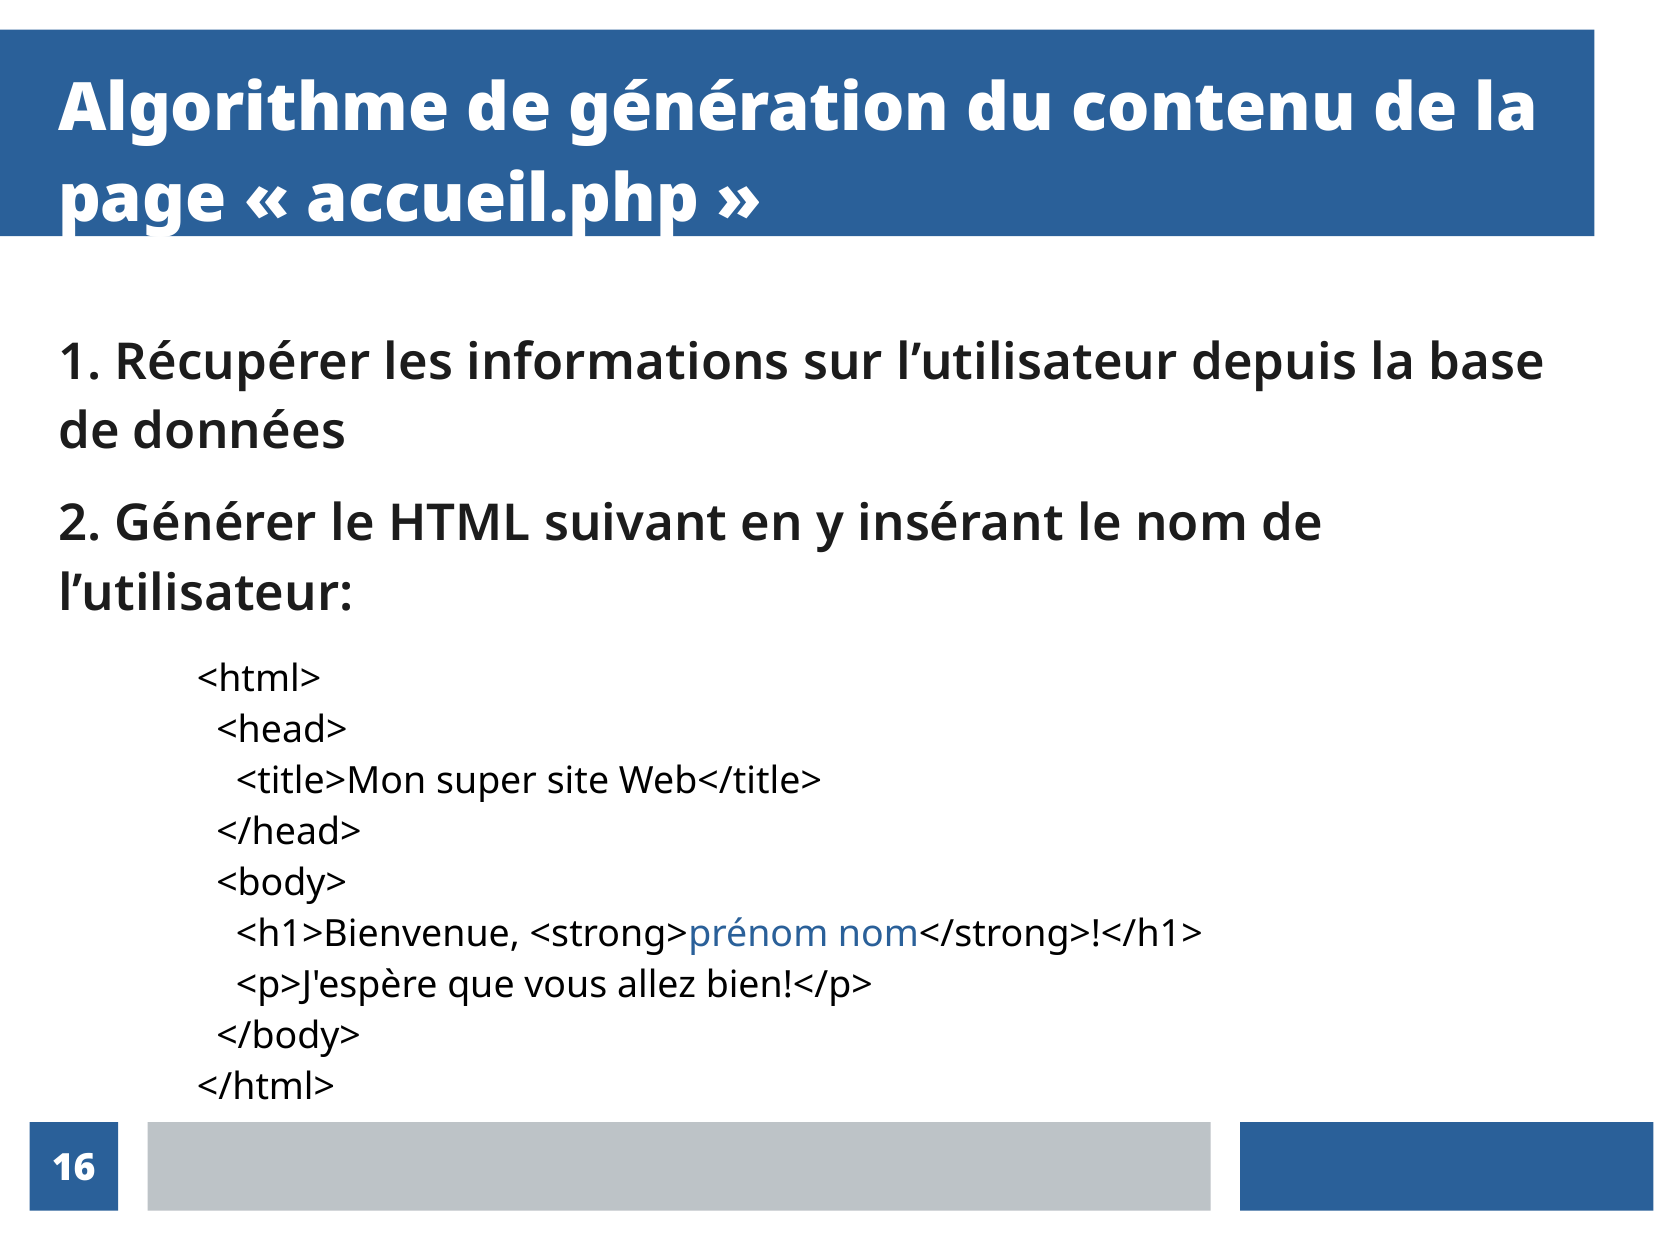

# Algorithme de génération du contenu de la page « accueil.php »
1. Récupérer les informations sur l’utilisateur depuis la base de données
2. Générer le HTML suivant en y insérant le nom de l’utilisateur:
<html>
 <head>
 <title>Mon super site Web</title>
 </head>
 <body>
 <h1>Bienvenue, <strong>prénom nom</strong>!</h1>
 <p>J'espère que vous allez bien!</p>
 </body>
</html>
16